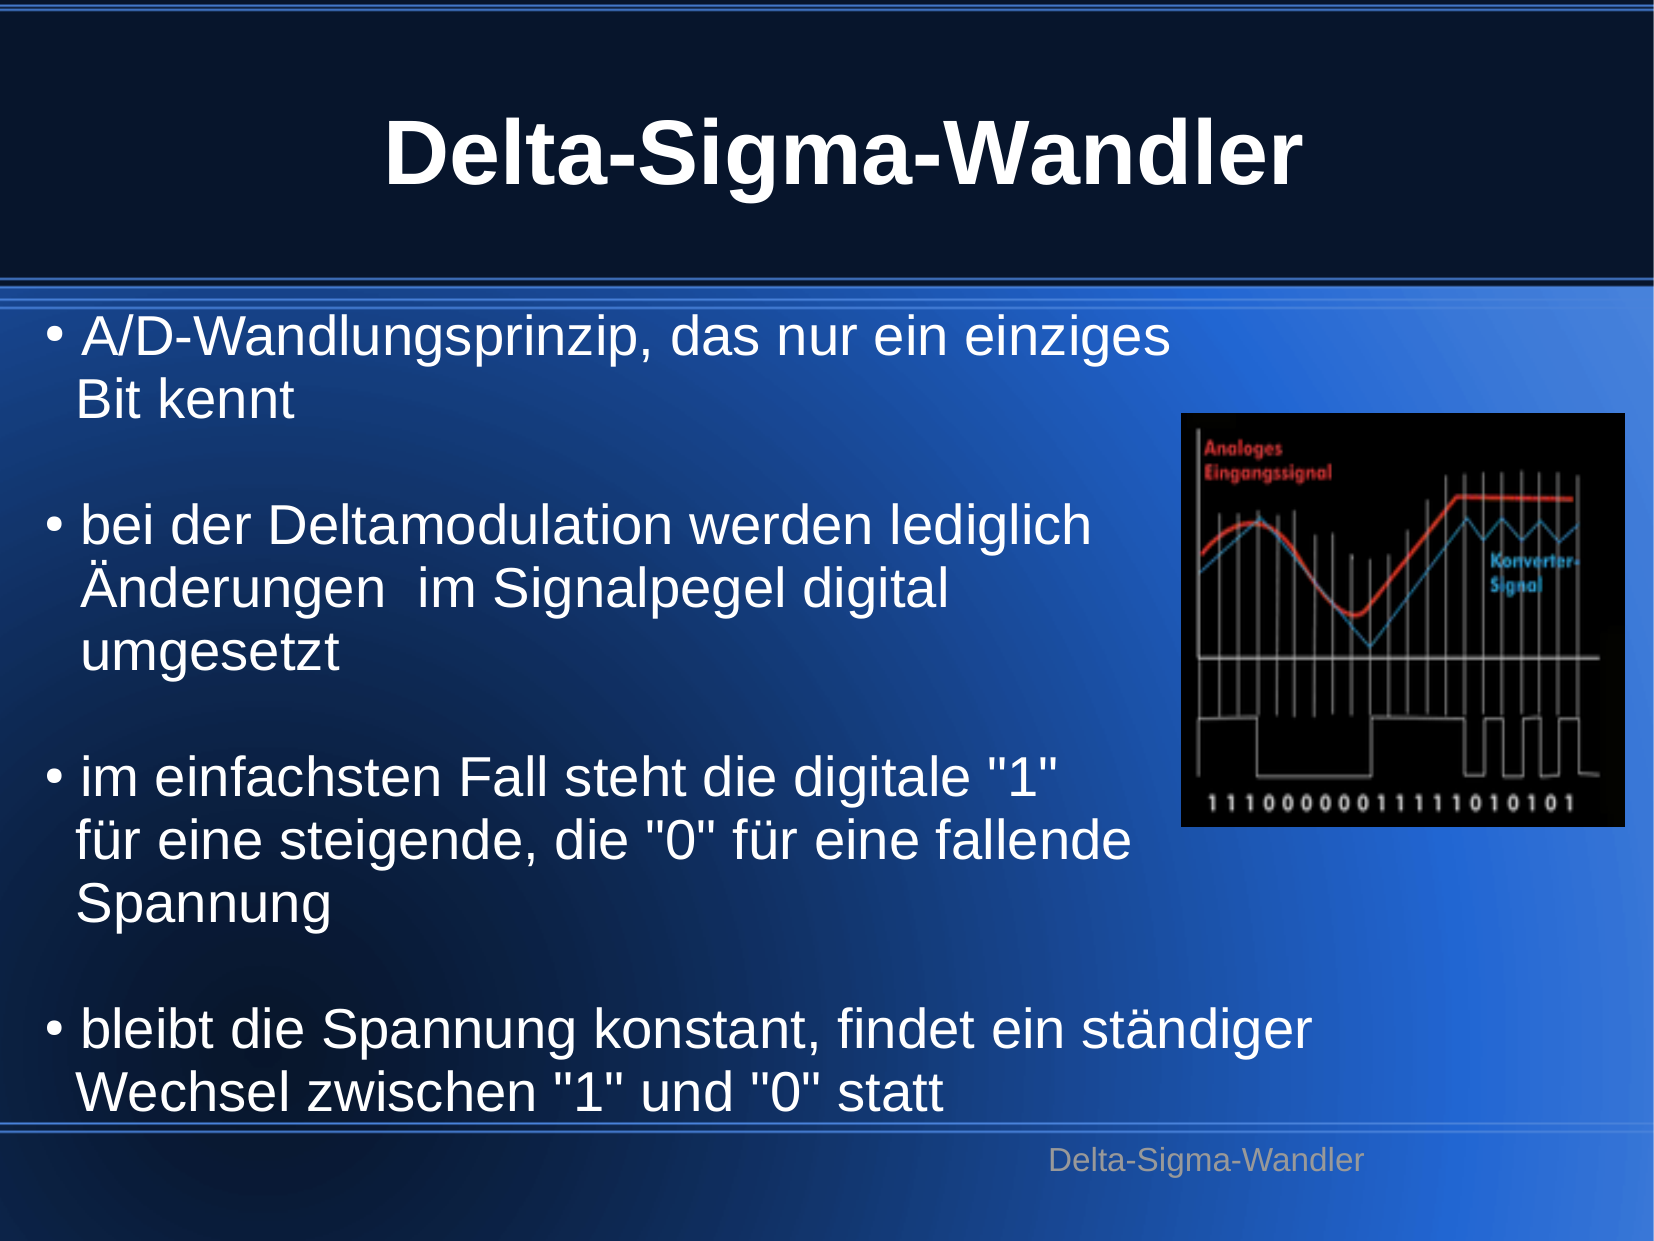

# Delta-Sigma-Wandler
 A/D-Wandlungsprinzip, das nur ein einziges
 Bit kennt
 bei der Deltamodulation werden lediglich
 Änderungen im Signalpegel digital
 umgesetzt
 im einfachsten Fall steht die digitale "1"
 für eine steigende, die "0" für eine fallende
 Spannung
 bleibt die Spannung konstant, findet ein ständiger
 Wechsel zwischen "1" und "0" statt
Delta-Sigma-Wandler